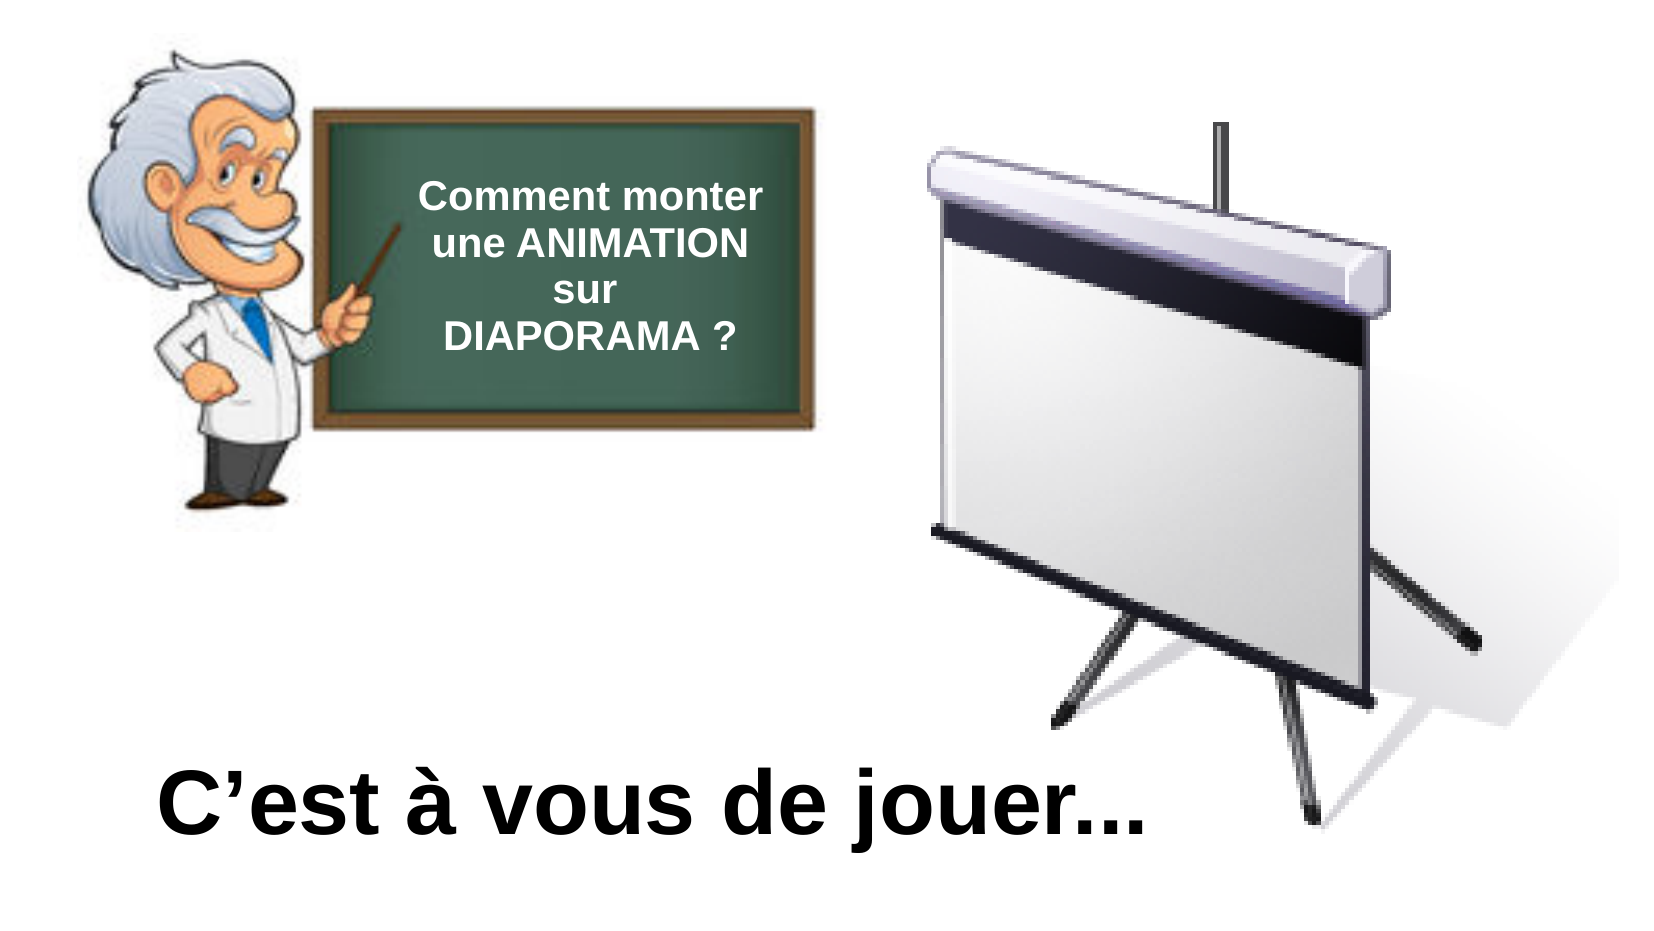

Comment monter une ANIMATION sur
DIAPORAMA ?
C’est à vous de jouer...